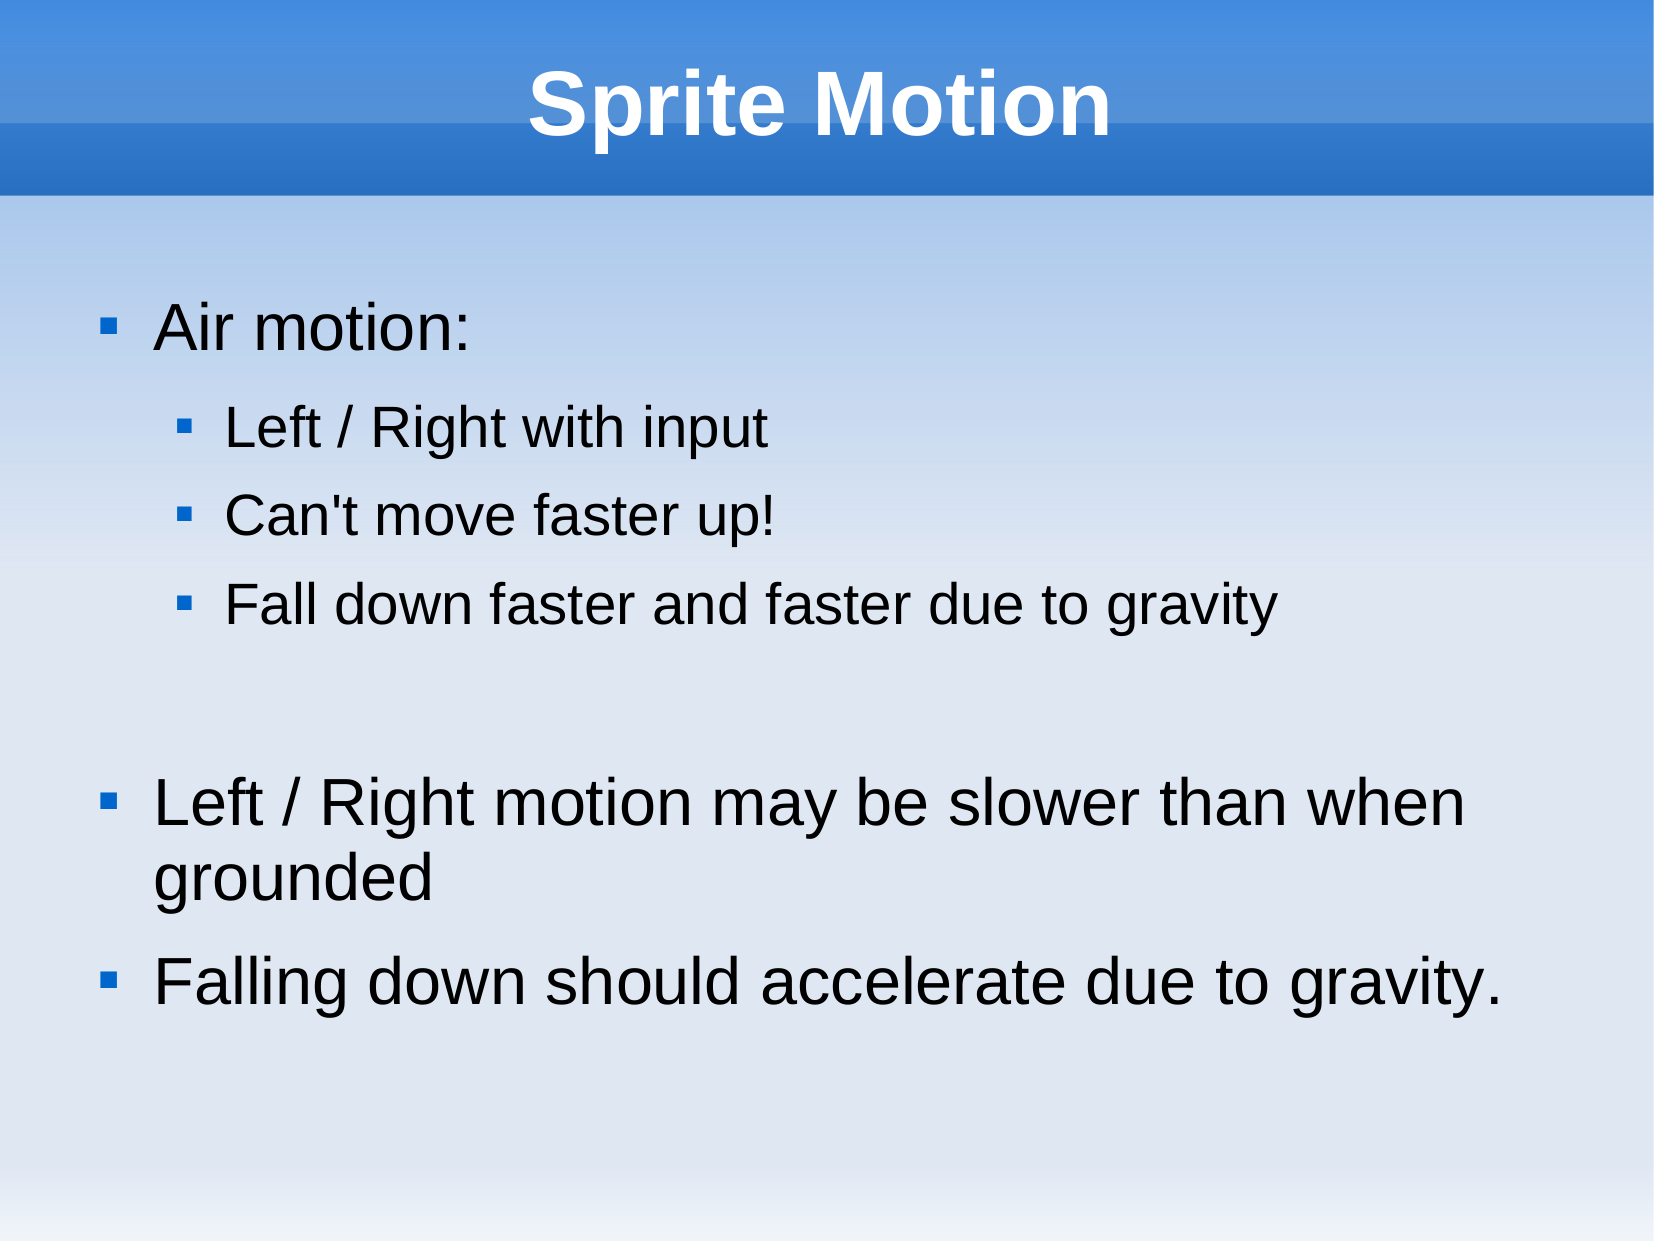

# Sprite Motion
Air motion:
Left / Right with input
Can't move faster up!
Fall down faster and faster due to gravity
Left / Right motion may be slower than when grounded
Falling down should accelerate due to gravity.